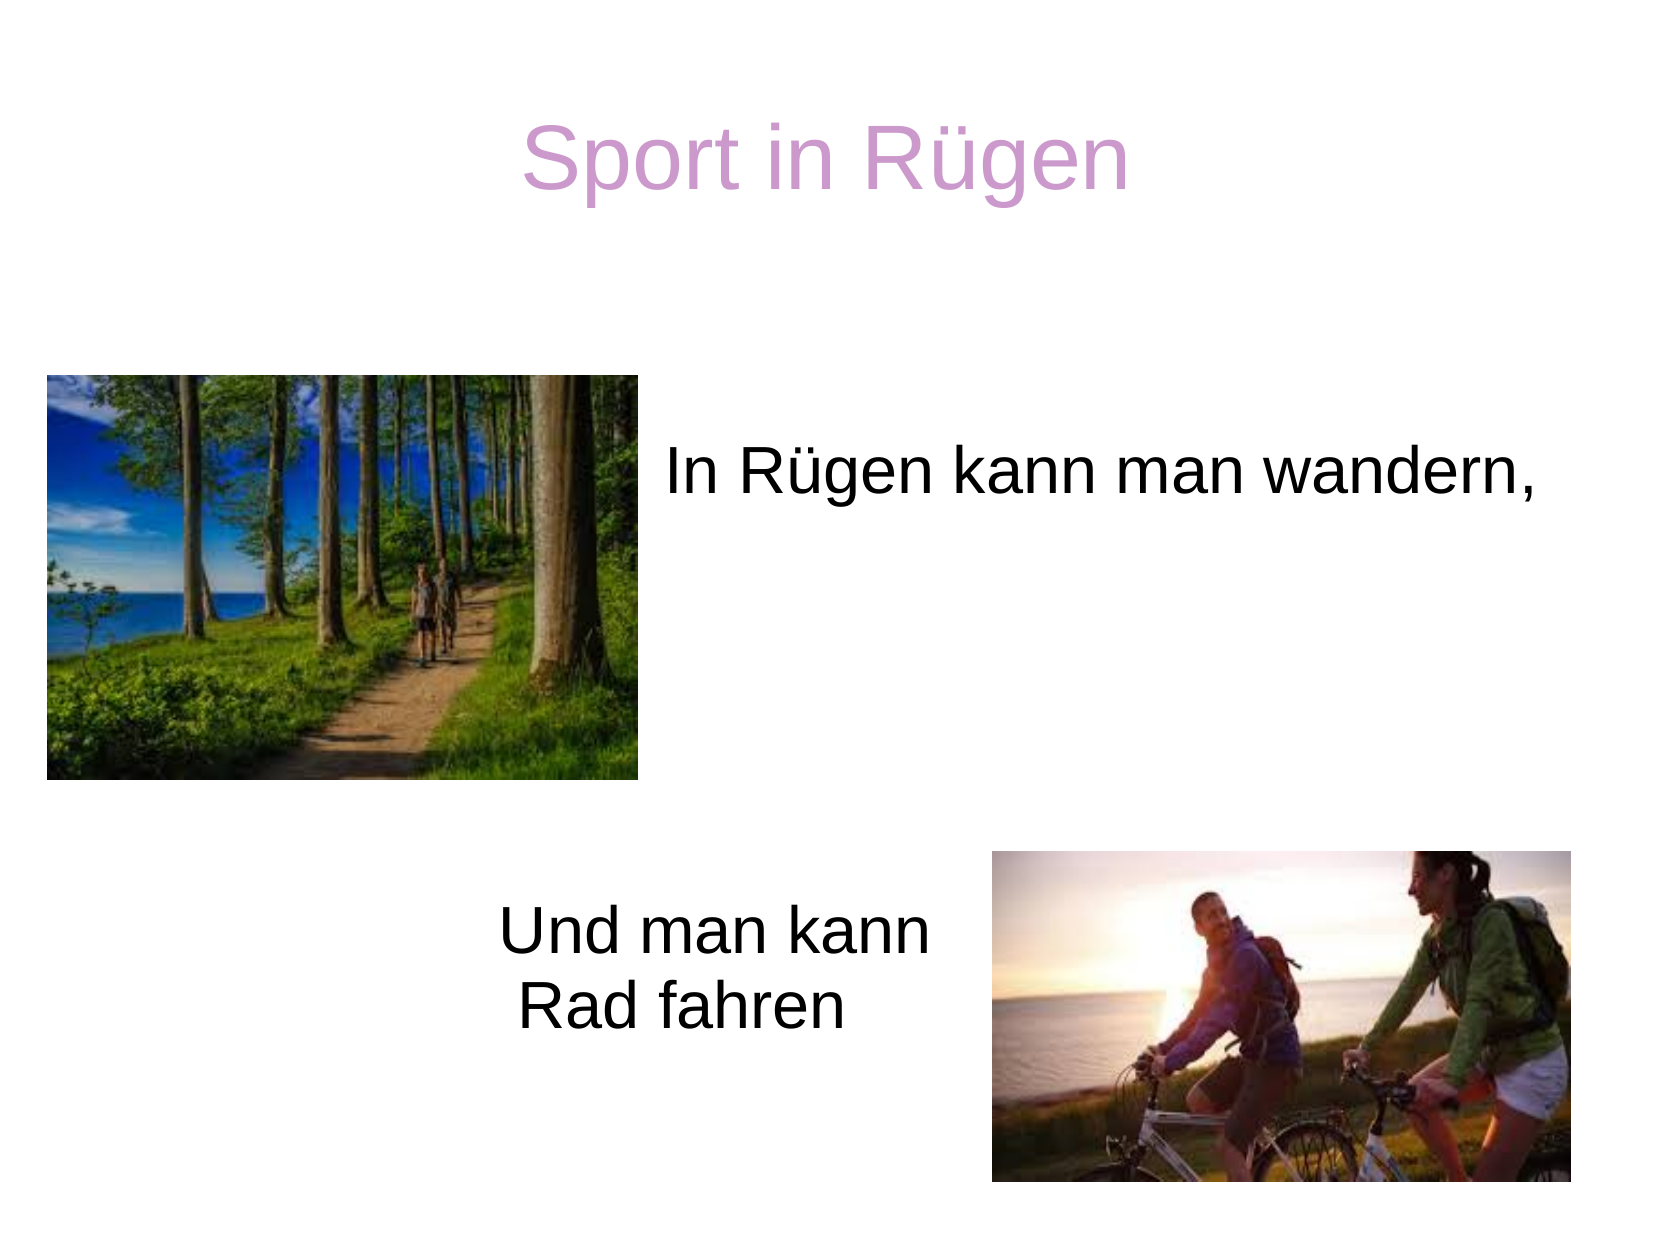

# Sport in Rügen
In Rügen kann man wandern,
Und man kann
 Rad fahren